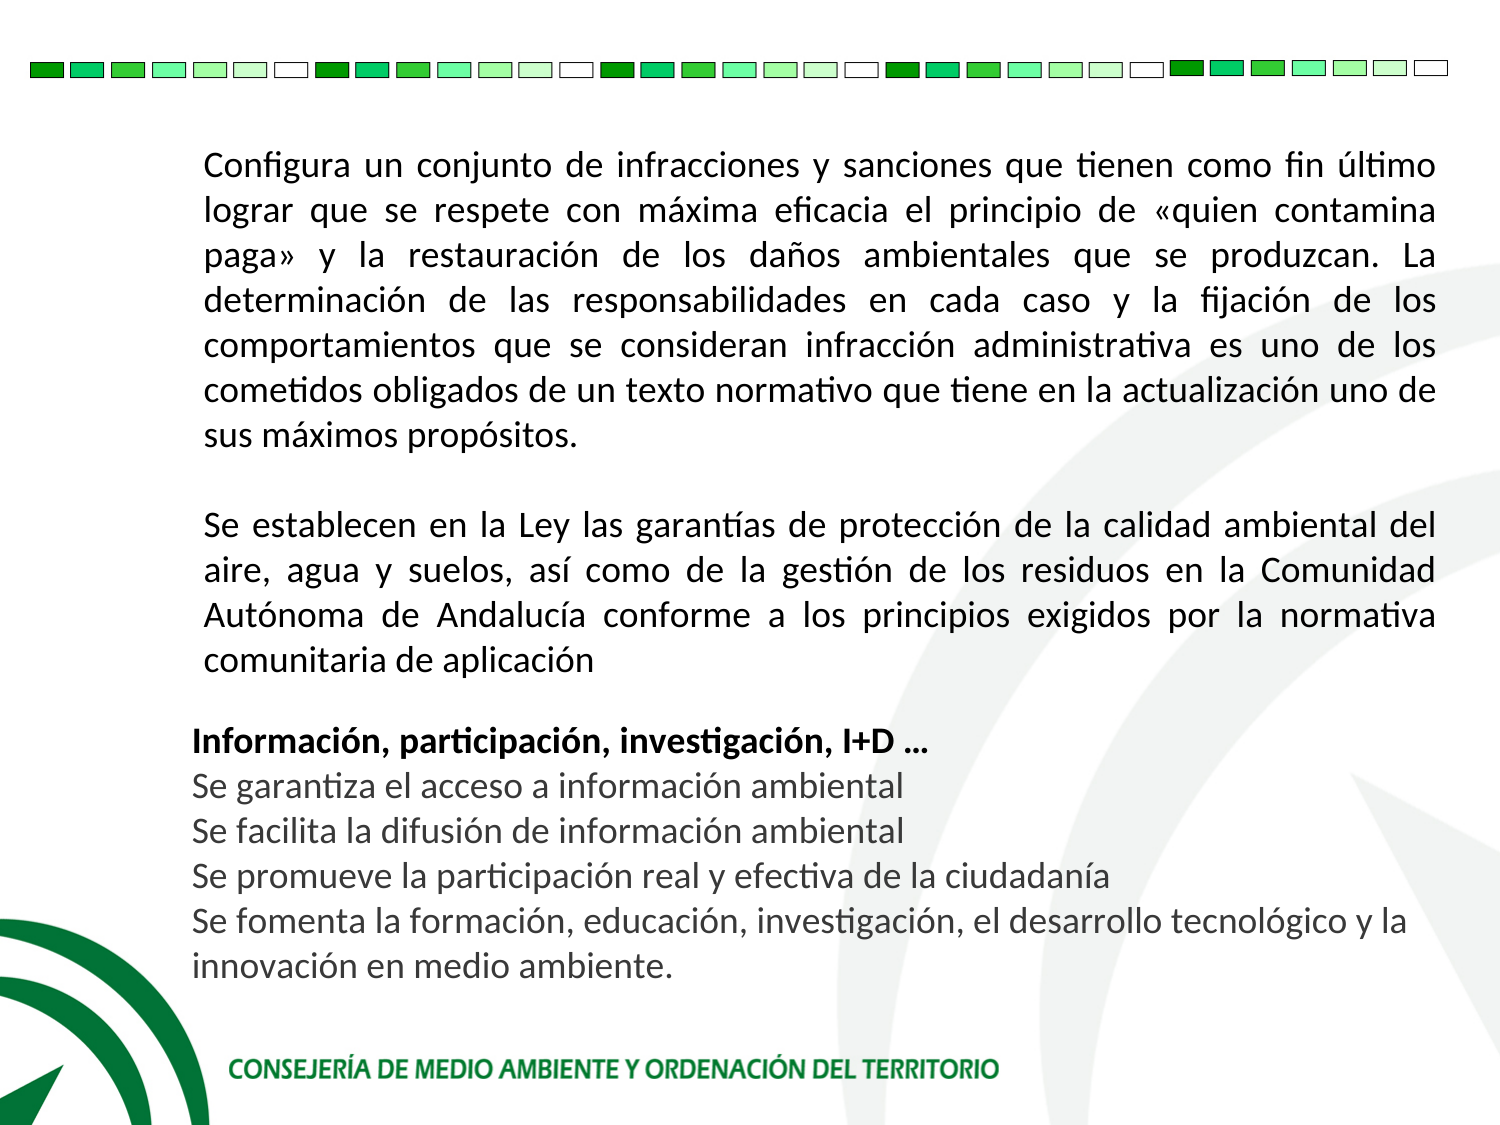

Configura un conjunto de infracciones y sanciones que tienen como fin último lograr que se respete con máxima eficacia el principio de «quien contamina paga» y la restauración de los daños ambientales que se produzcan. La determinación de las responsabilidades en cada caso y la fijación de los comportamientos que se consideran infracción administrativa es uno de los cometidos obligados de un texto normativo que tiene en la actualización uno de sus máximos propósitos.
Se establecen en la Ley las garantías de protección de la calidad ambiental del aire, agua y suelos, así como de la gestión de los residuos en la Comunidad Autónoma de Andalucía conforme a los principios exigidos por la normativa comunitaria de aplicación
Información, participación, investigación, I+D …
Se garantiza el acceso a información ambiental
Se facilita la difusión de información ambiental
Se promueve la participación real y efectiva de la ciudadanía
Se fomenta la formación, educación, investigación, el desarrollo tecnológico y la innovación en medio ambiente.